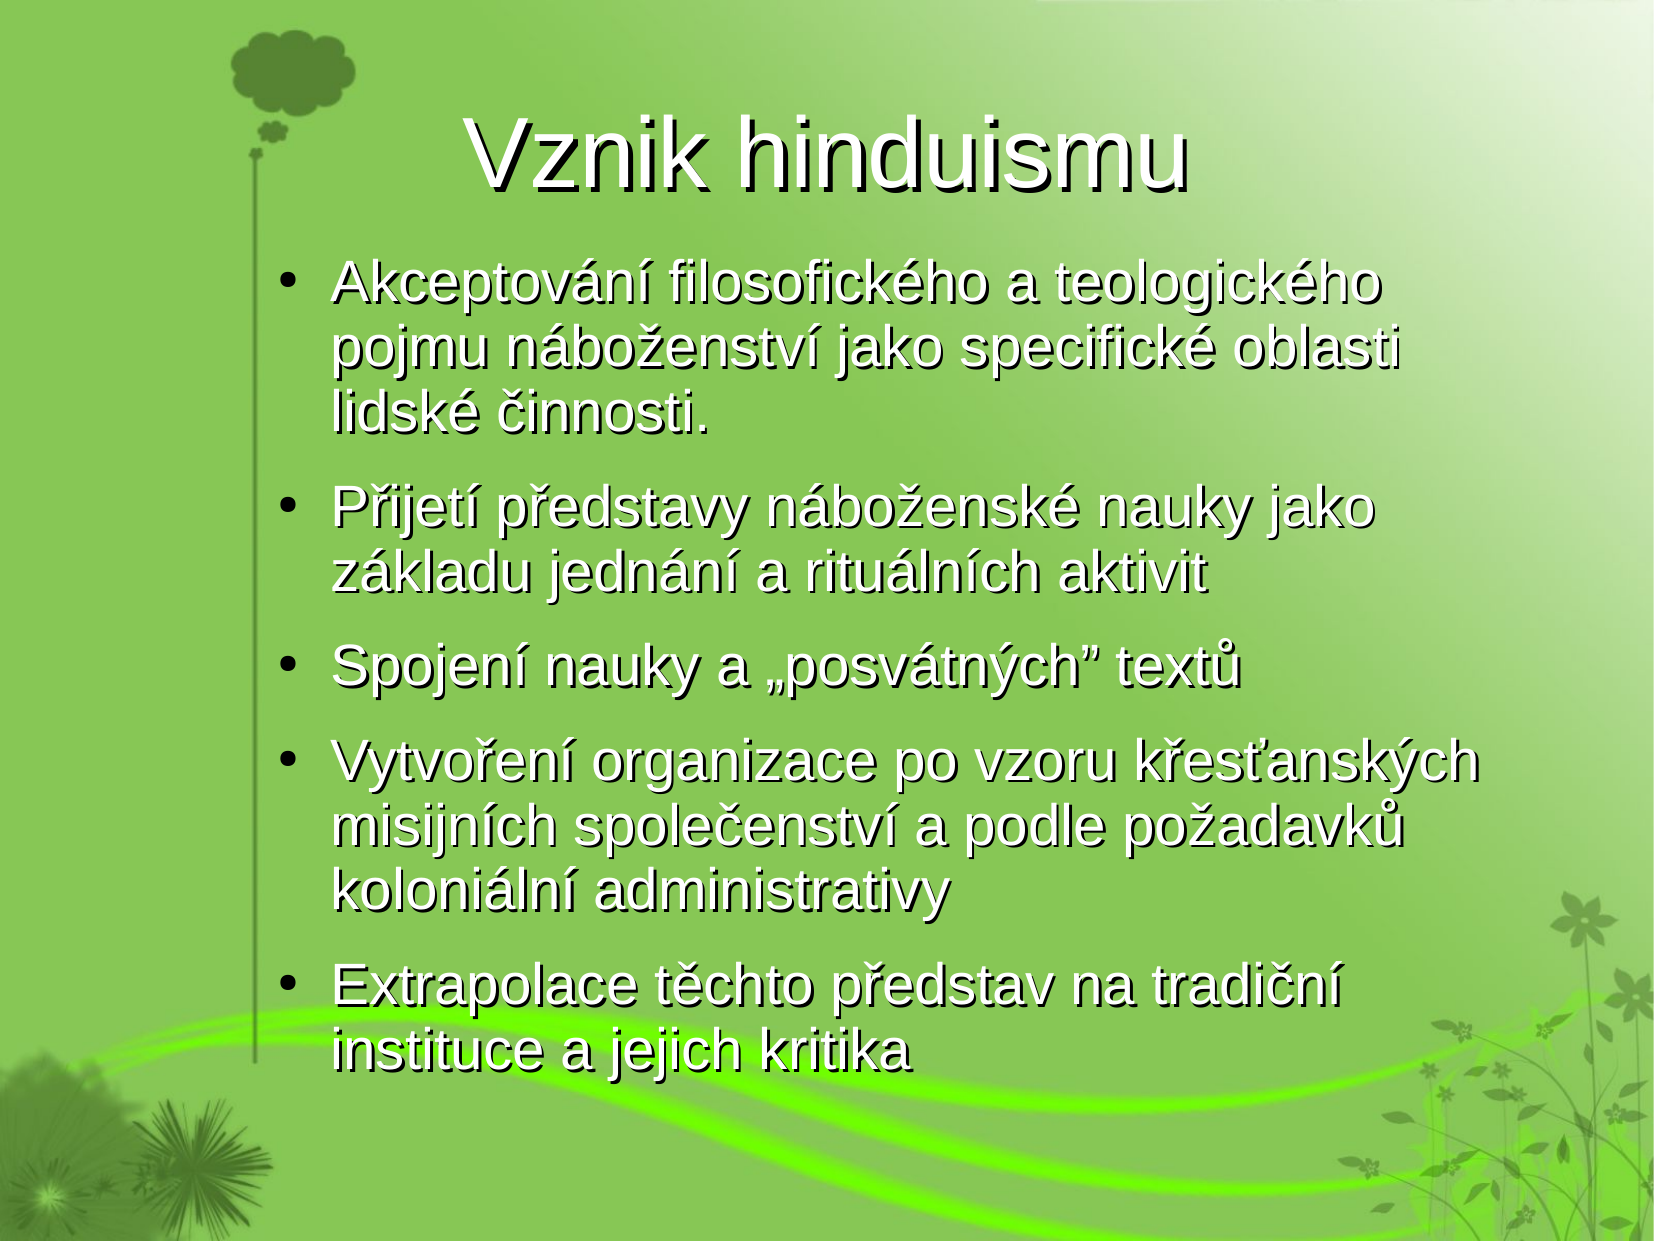

# Vznik hinduismu
Akceptování filosofického a teologického pojmu náboženství jako specifické oblasti lidské činnosti.
Přijetí představy náboženské nauky jako základu jednání a rituálních aktivit
Spojení nauky a „posvátných” textů
Vytvoření organizace po vzoru křesťanských misijních společenství a podle požadavků koloniální administrativy
Extrapolace těchto představ na tradiční instituce a jejich kritika